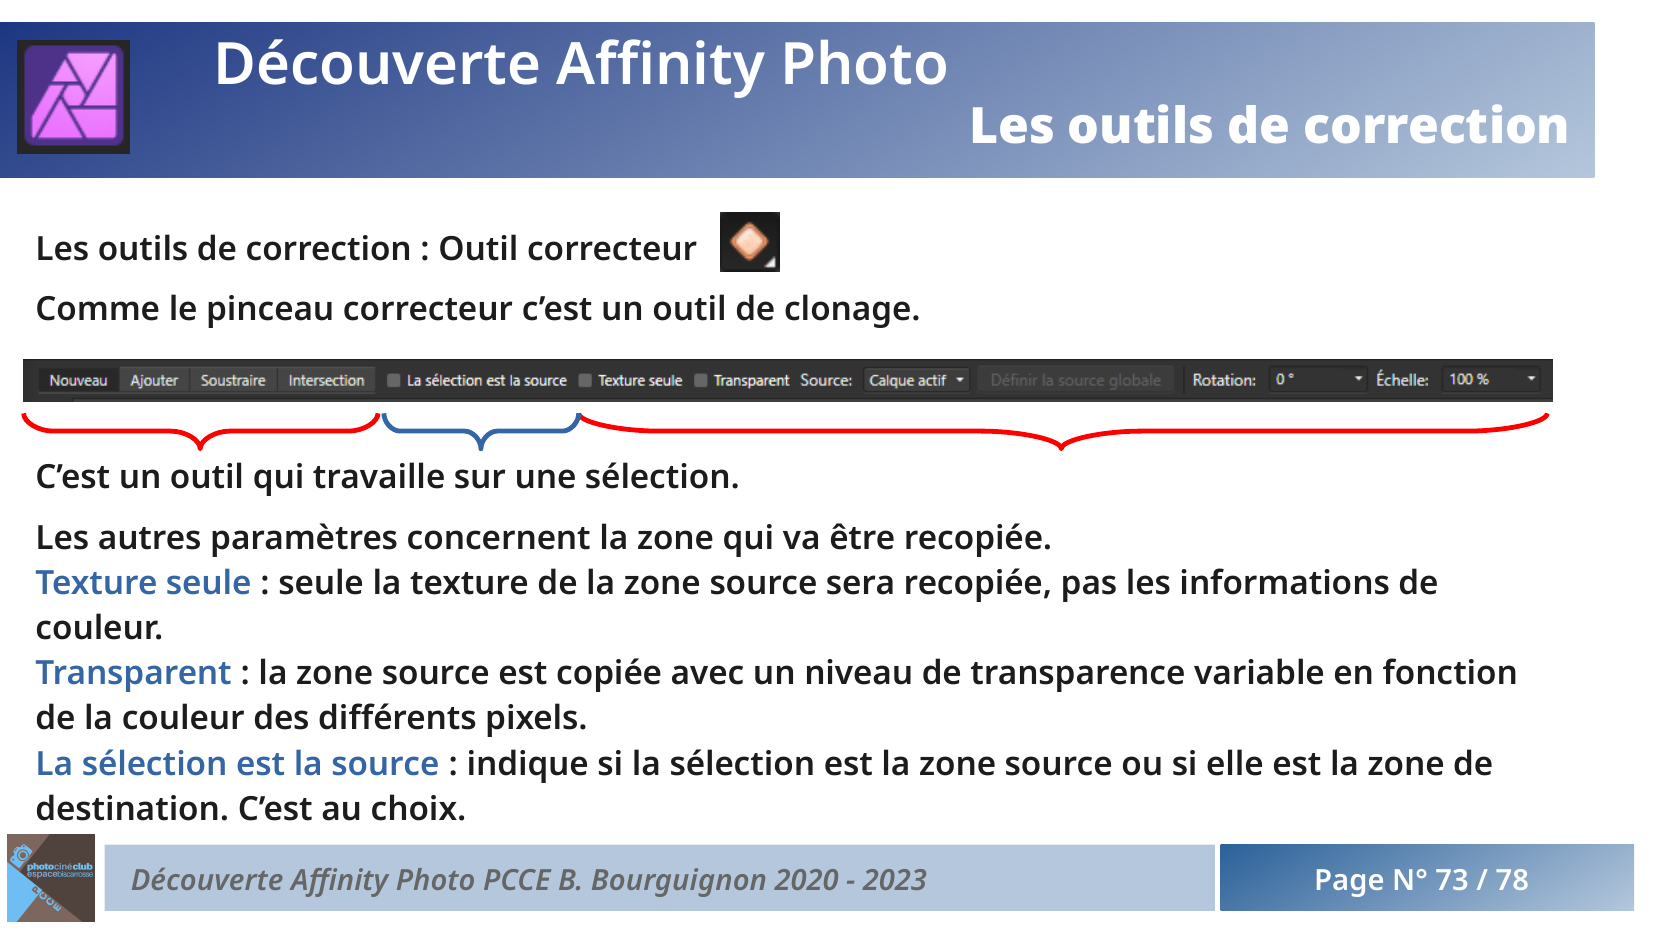

# Les outils de correction
Les outils de correction : Outil correcteur
Comme le pinceau correcteur c’est un outil de clonage.
C’est un outil qui travaille sur une sélection.
Les autres paramètres concernent la zone qui va être recopiée.
Texture seule : seule la texture de la zone source sera recopiée, pas les informations de couleur.
Transparent : la zone source est copiée avec un niveau de transparence variable en fonction de la couleur des différents pixels.
La sélection est la source : indique si la sélection est la zone source ou si elle est la zone de destination. C’est au choix.